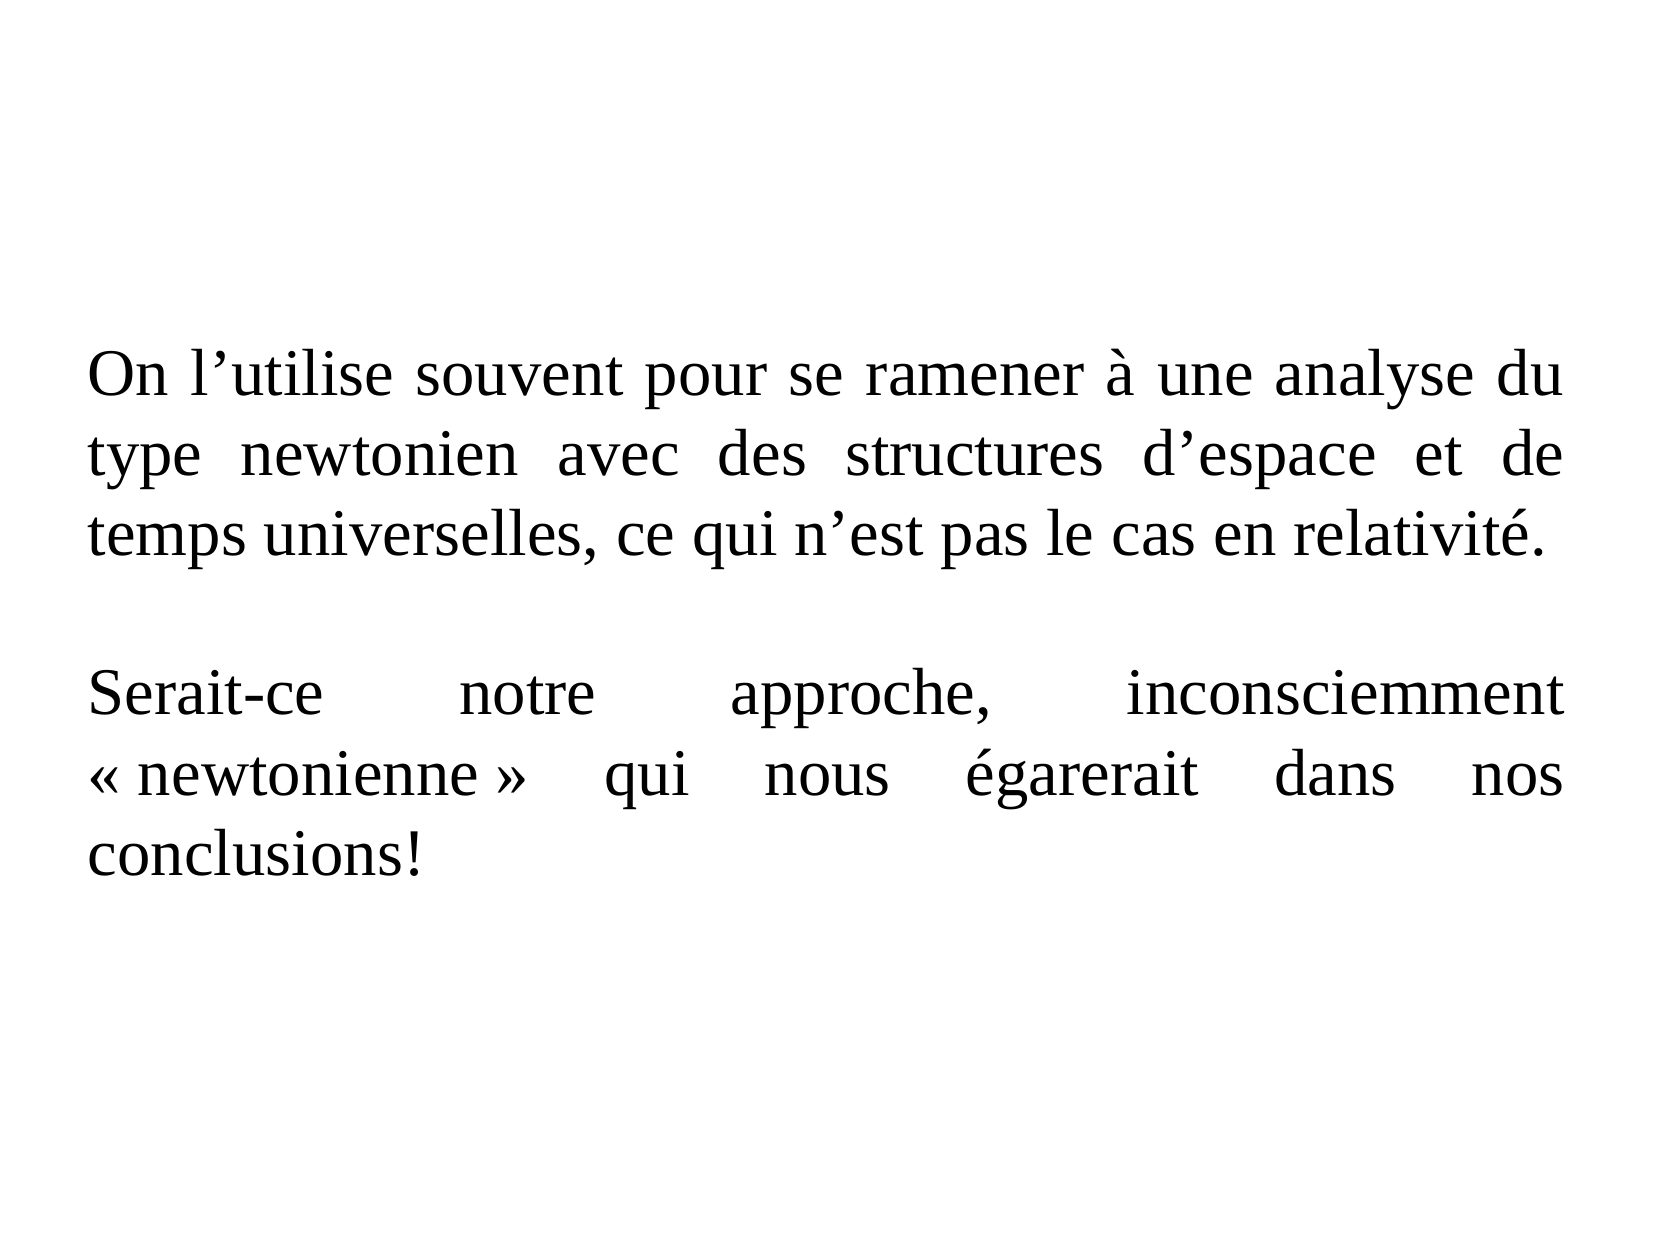

On l’utilise souvent pour se ramener à une analyse du type newtonien avec des structures d’espace et de temps universelles, ce qui n’est pas le cas en relativité.
Serait-ce notre approche, inconsciemment « newtonienne » qui nous égarerait dans nos conclusions!